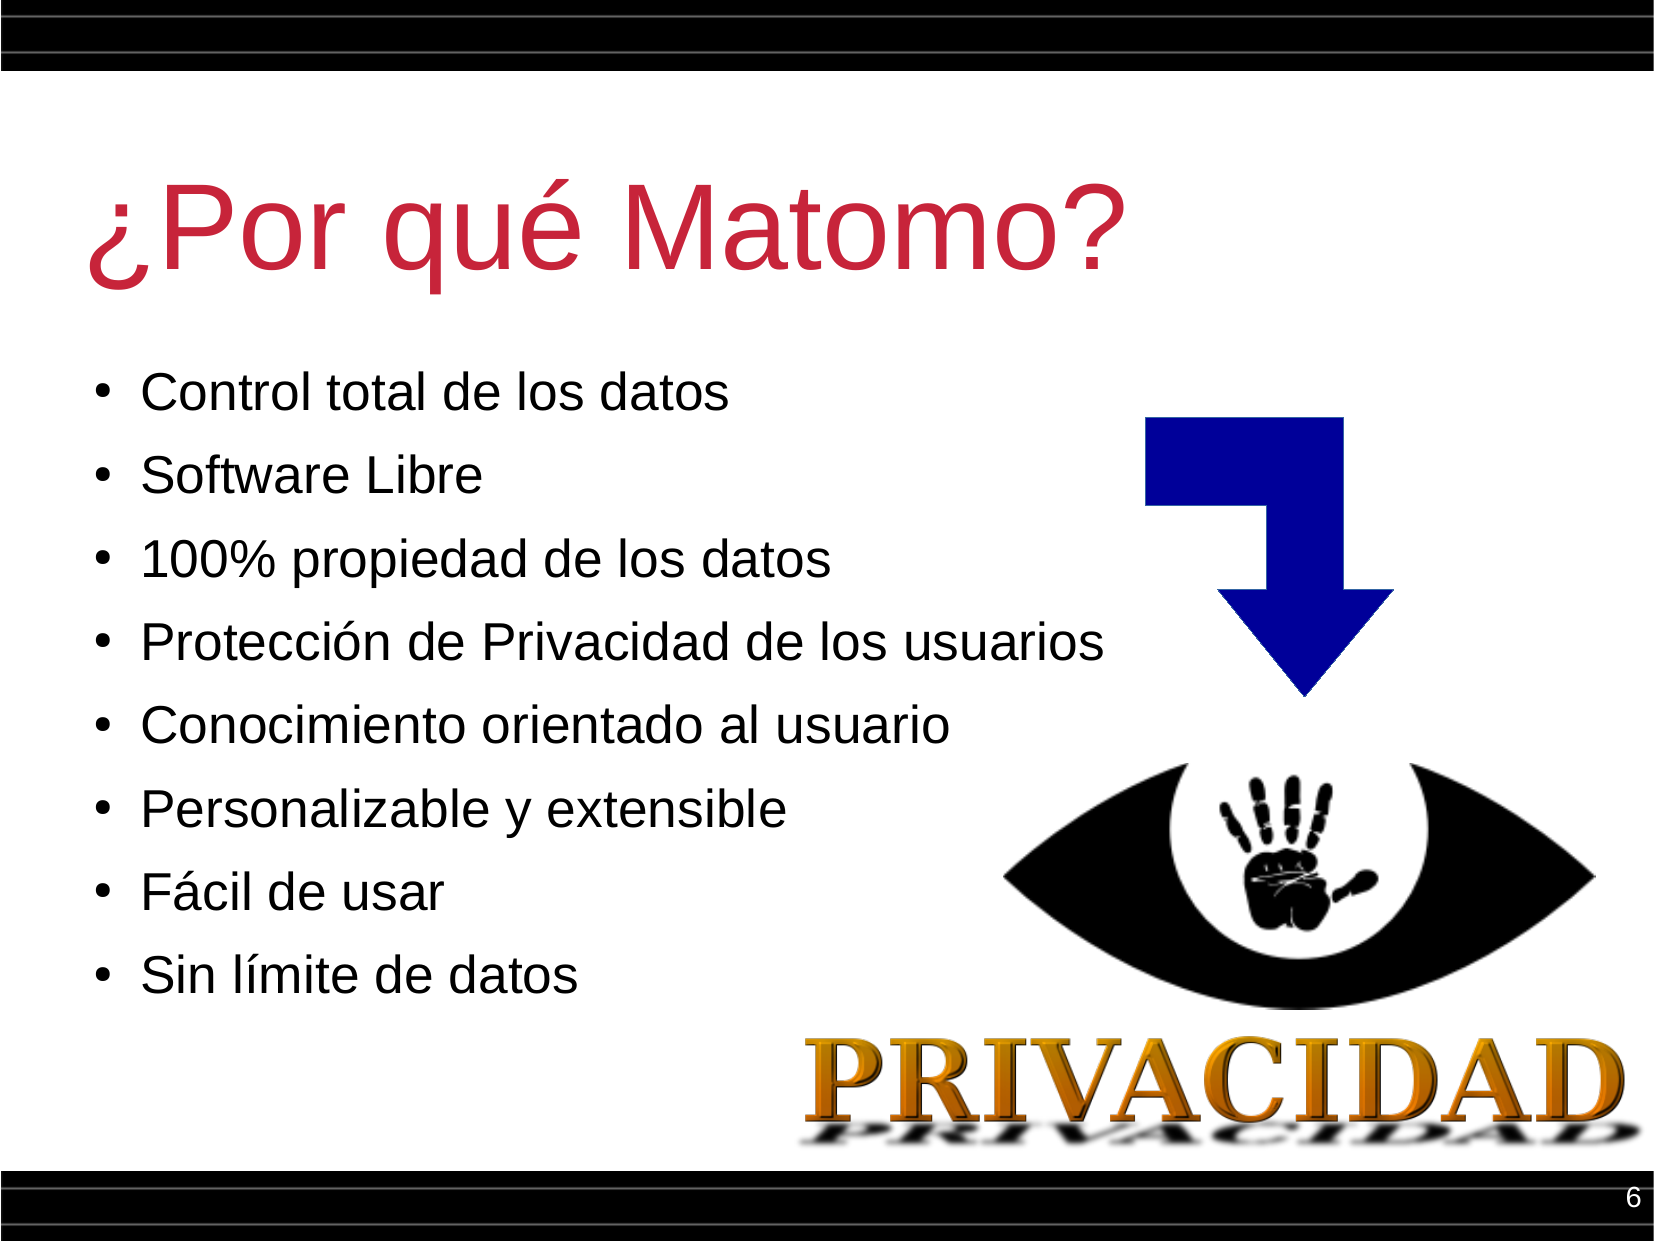

# ¿Por qué Matomo?
 Control total de los datos
 Software Libre
 100% propiedad de los datos
 Protección de Privacidad de los usuarios
 Conocimiento orientado al usuario
 Personalizable y extensible
 Fácil de usar
 Sin límite de datos